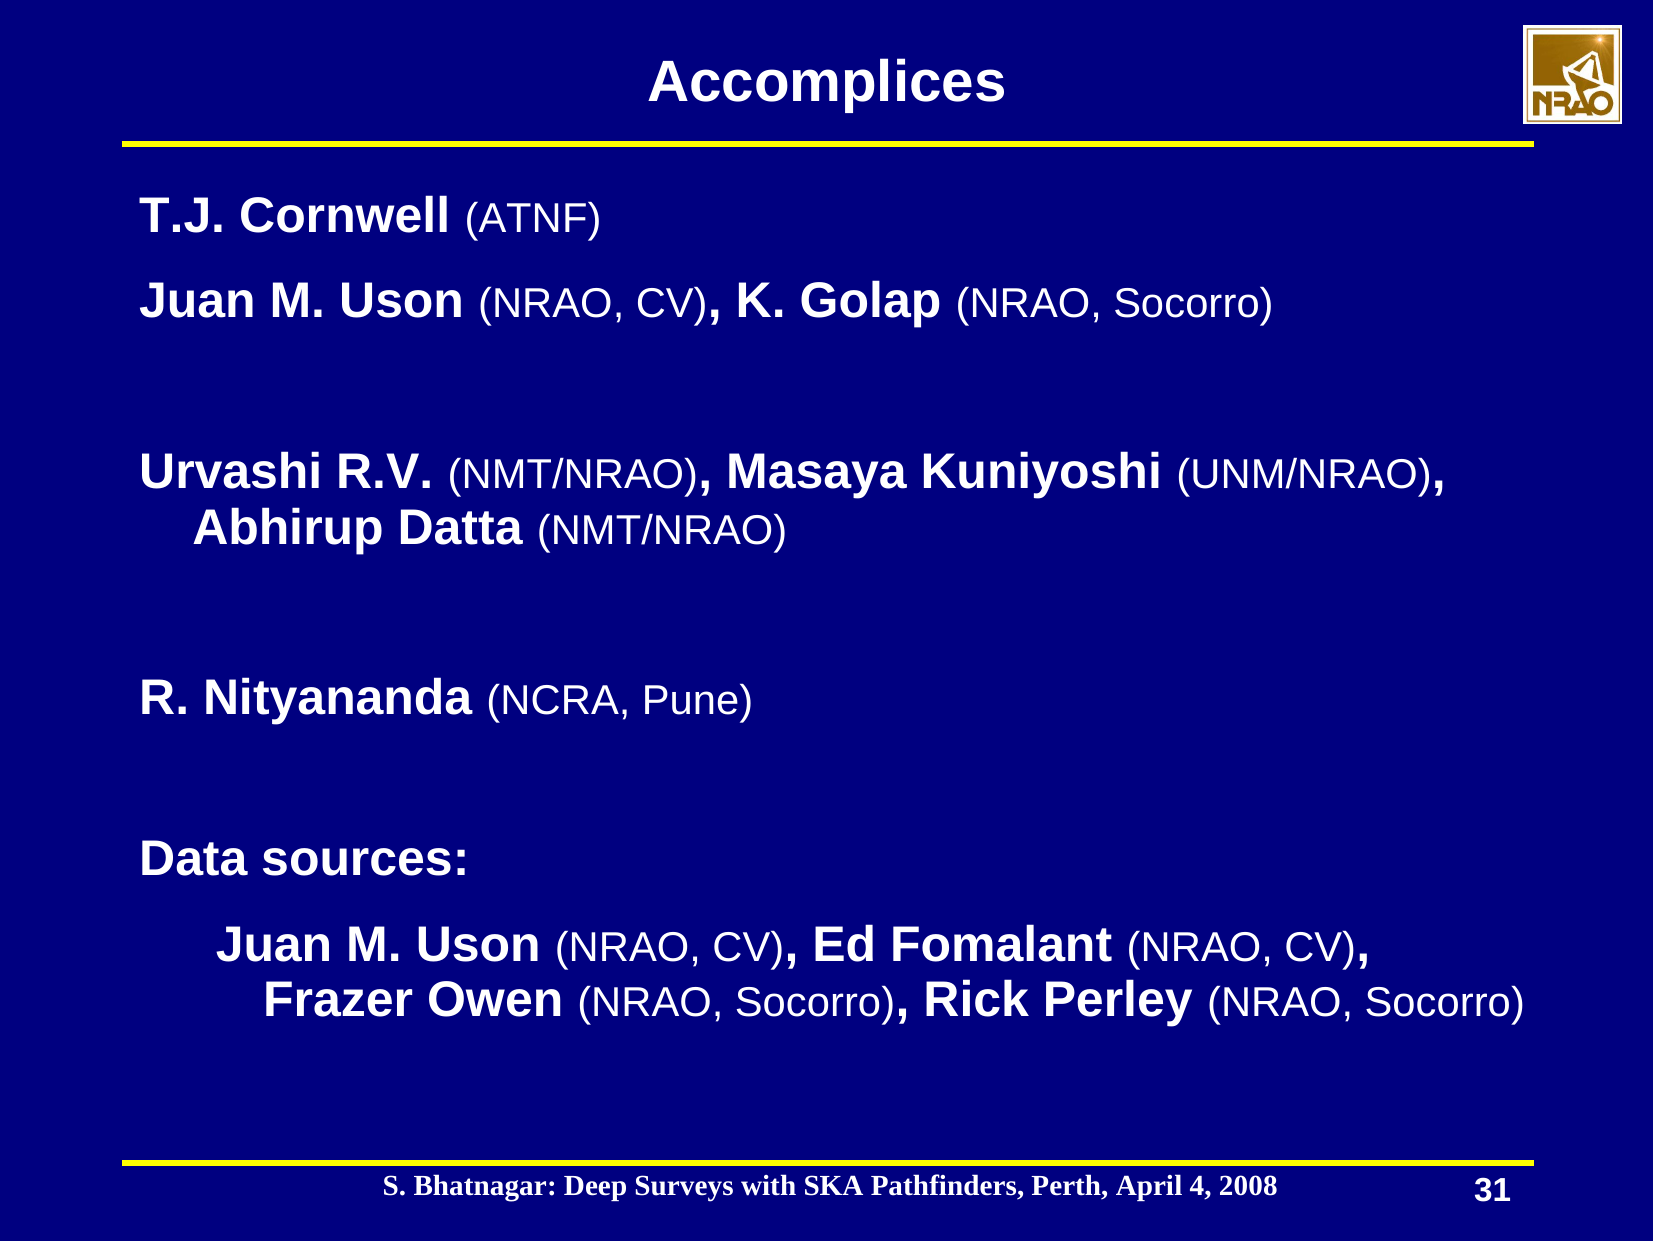

# Accomplices
T.J. Cornwell (ATNF)
Juan M. Uson (NRAO, CV), K. Golap (NRAO, Socorro)
Urvashi R.V. (NMT/NRAO), Masaya Kuniyoshi (UNM/NRAO), Abhirup Datta (NMT/NRAO)
R. Nityananda (NCRA, Pune)
Data sources:
Juan M. Uson (NRAO, CV), Ed Fomalant (NRAO, CV), Frazer Owen (NRAO, Socorro), Rick Perley (NRAO, Socorro)